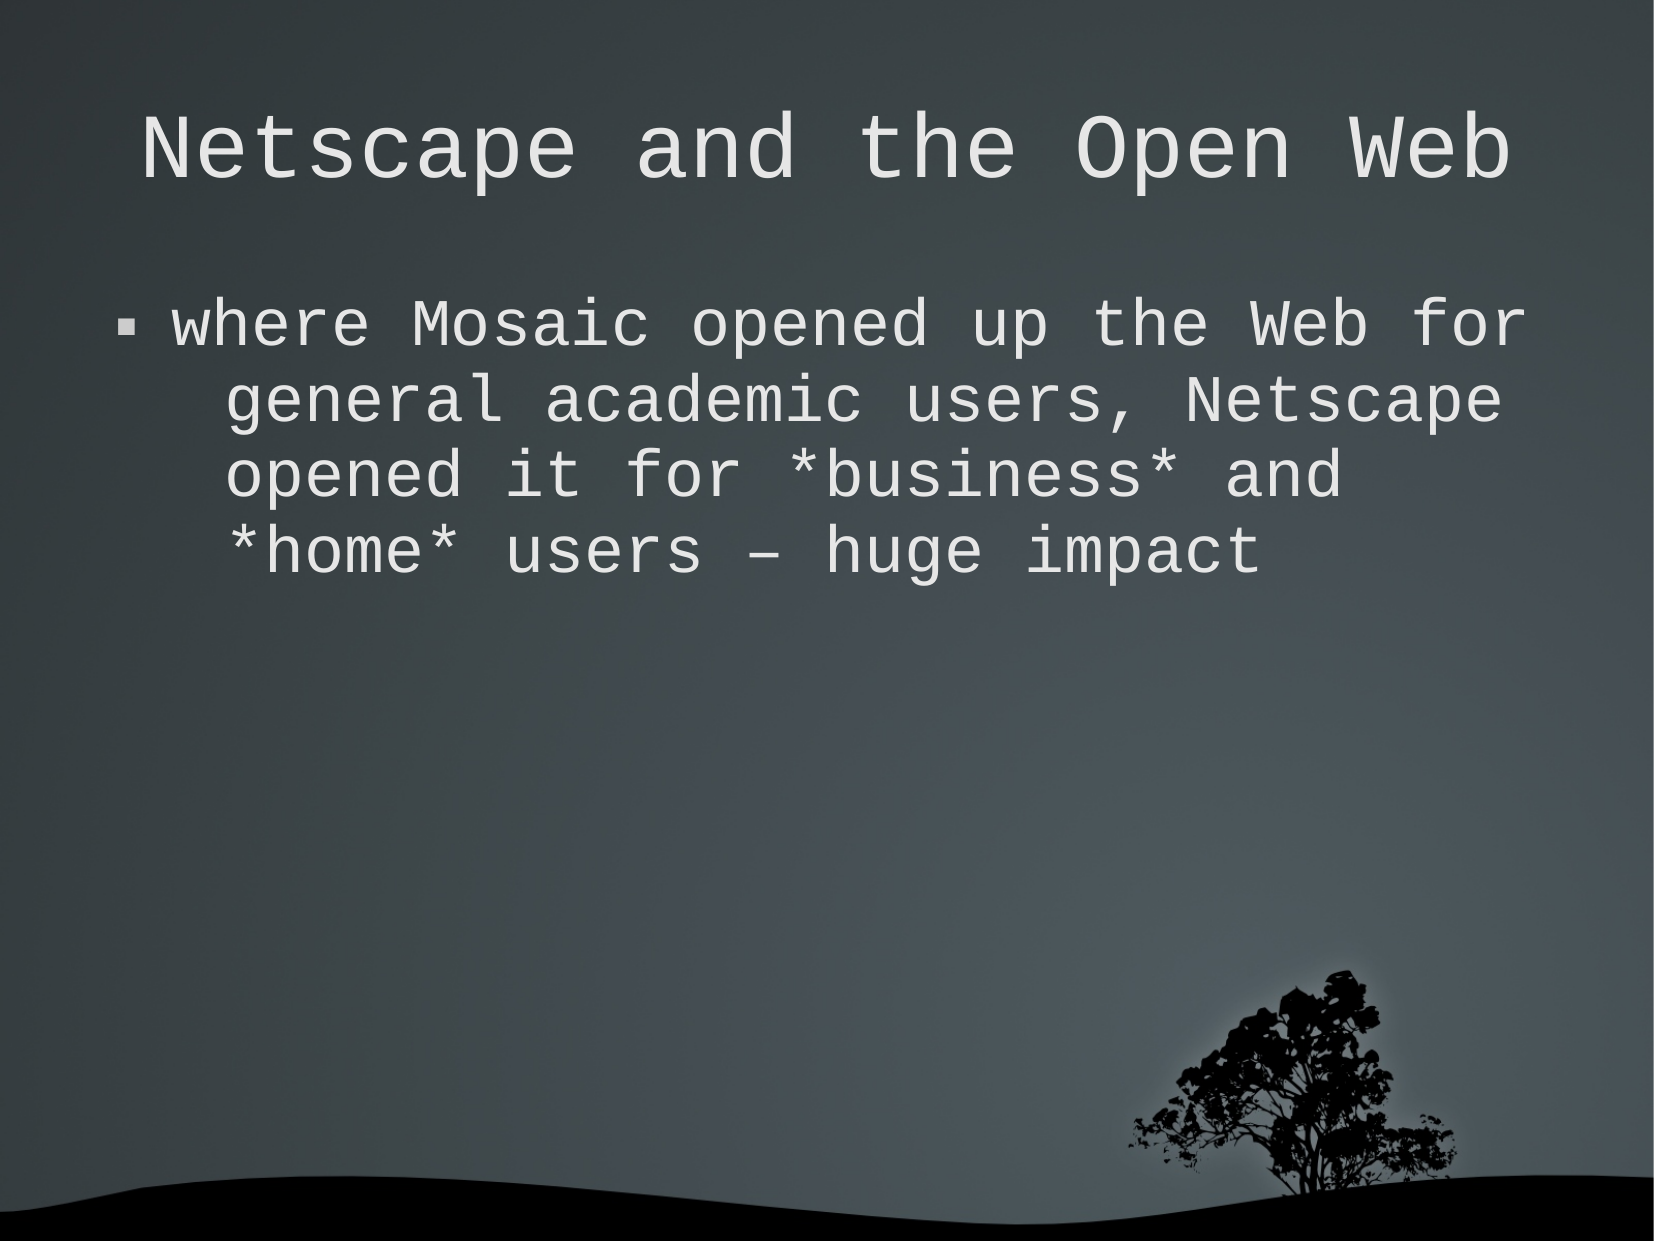

# Netscape and the Open Web
where Mosaic opened up the Web for general academic users, Netscape opened it for *business* and *home* users – huge impact